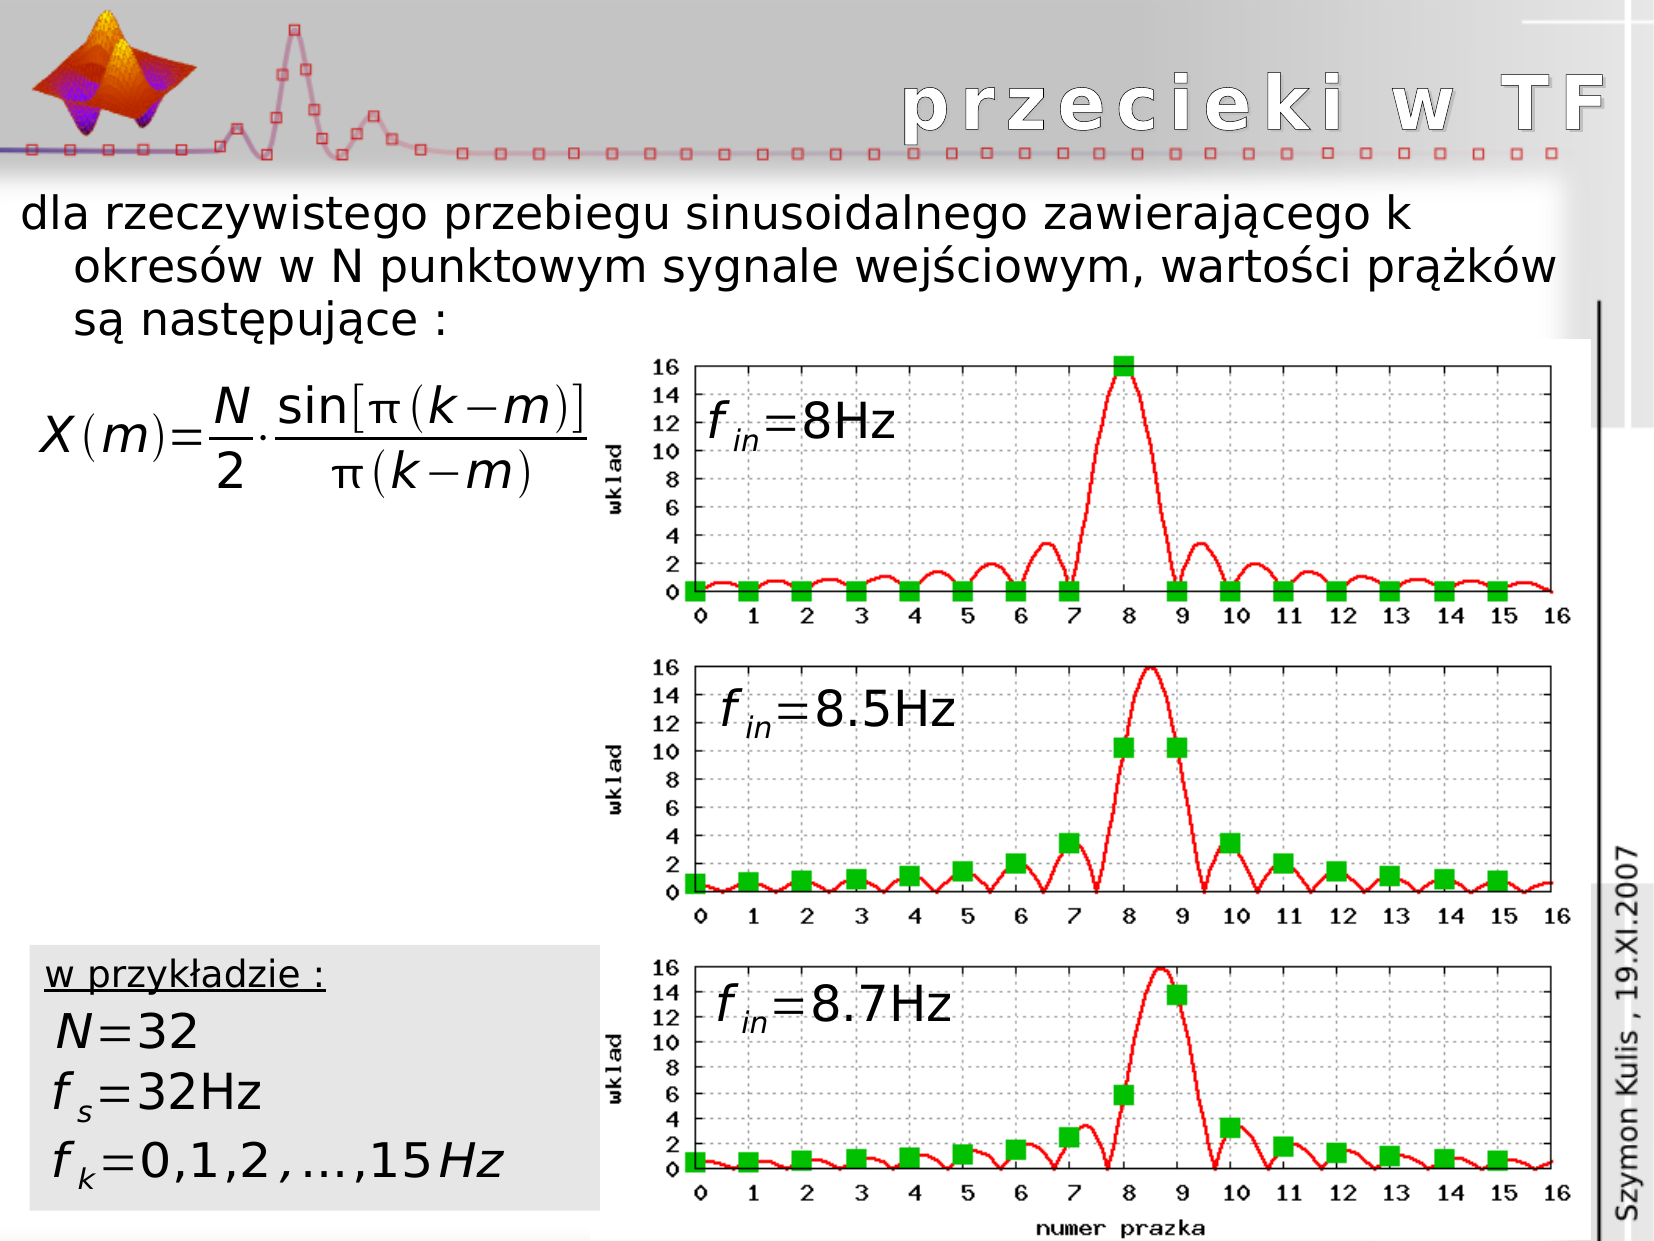

# przecieki w TF
dla rzeczywistego przebiegu sinusoidalnego zawierającego k okresów w N punktowym sygnale wejściowym, wartości prążków są następujące :
w przykładzie :